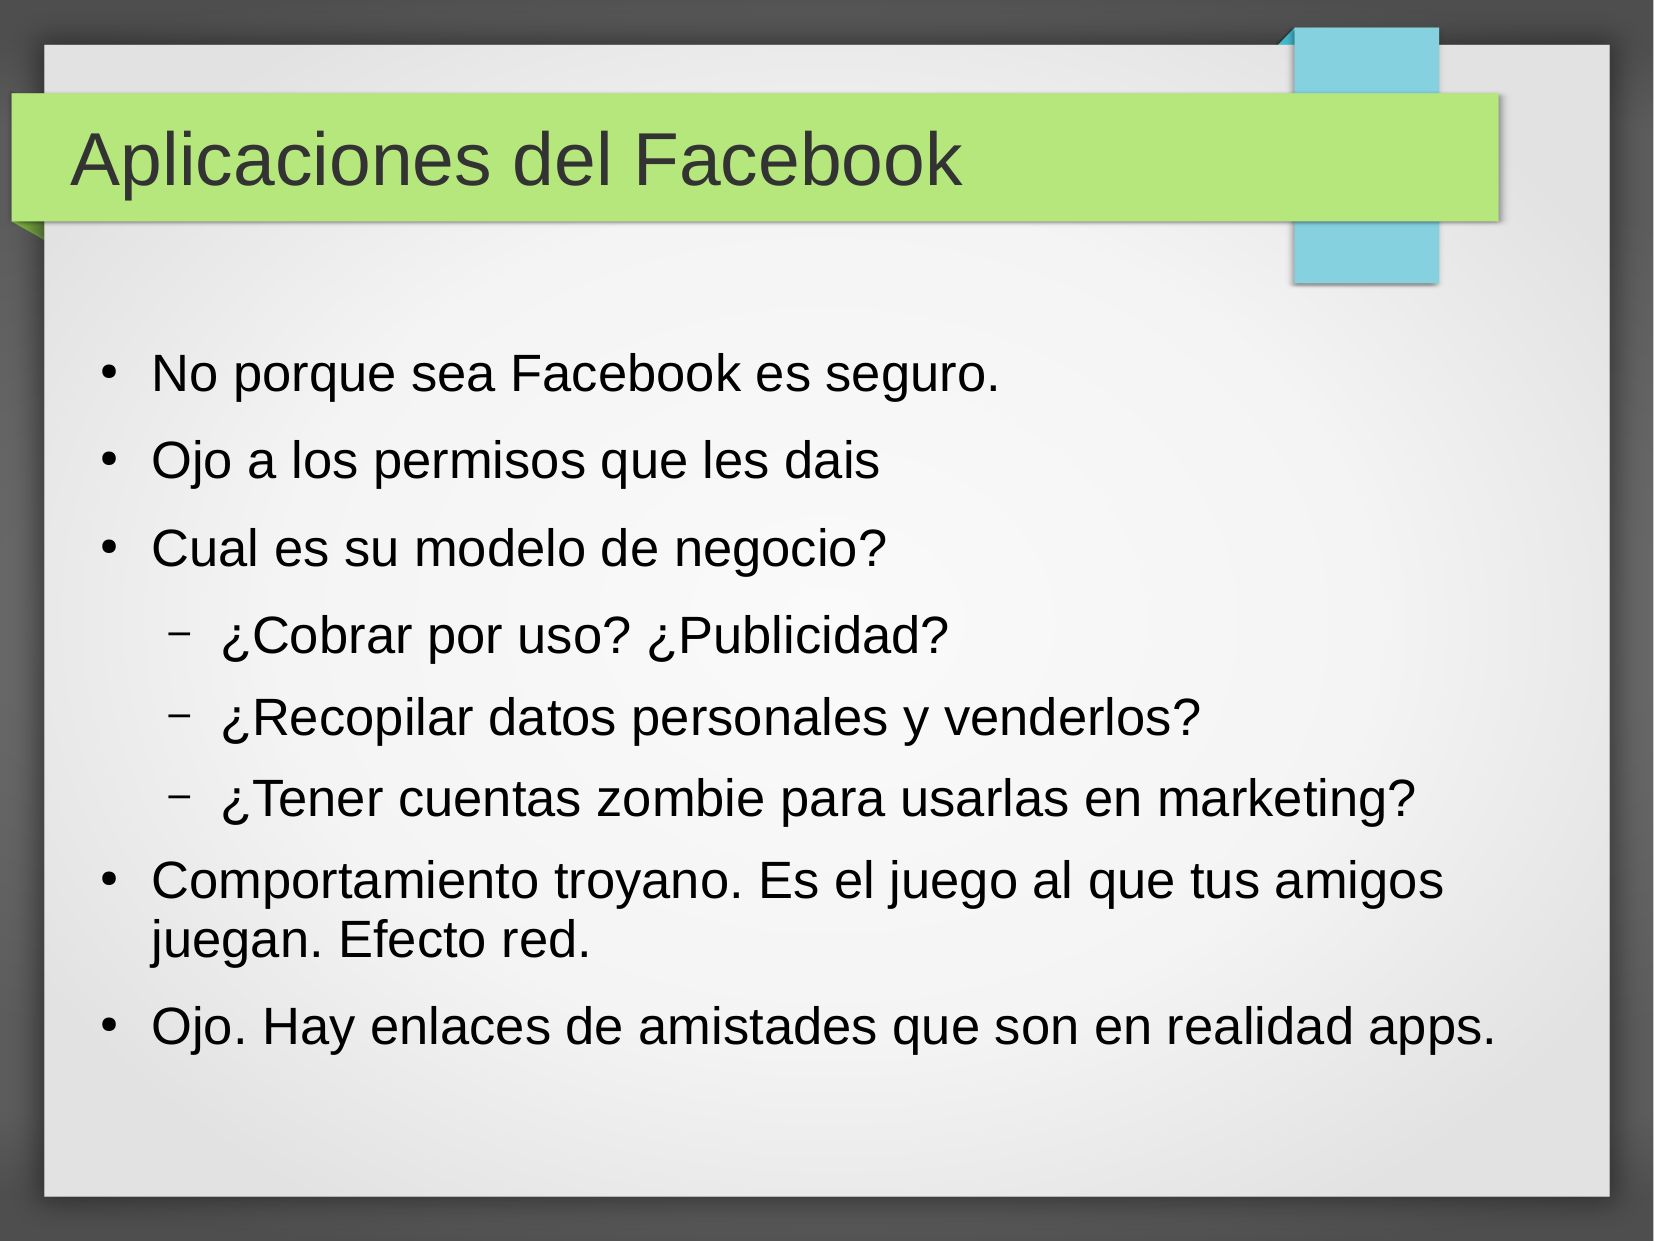

# Aplicaciones del Facebook
No porque sea Facebook es seguro.
Ojo a los permisos que les dais
Cual es su modelo de negocio?
¿Cobrar por uso? ¿Publicidad?
¿Recopilar datos personales y venderlos?
¿Tener cuentas zombie para usarlas en marketing?
Comportamiento troyano. Es el juego al que tus amigos juegan. Efecto red.
Ojo. Hay enlaces de amistades que son en realidad apps.